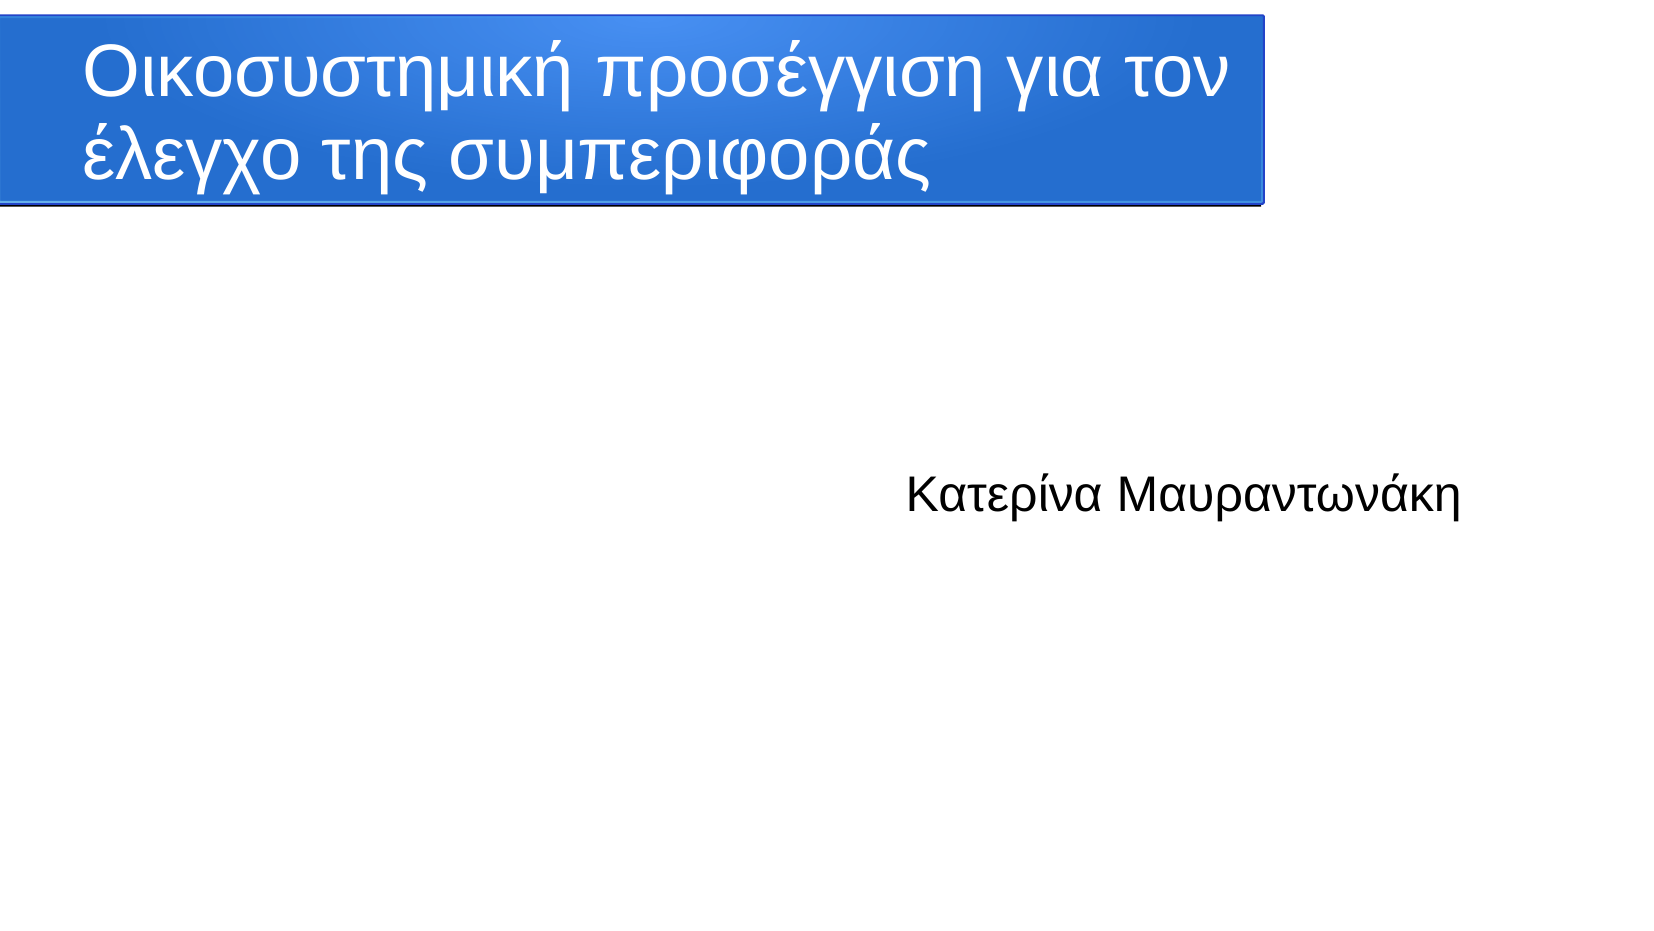

# Οικοσυστημική προσέγγιση για τον έλεγχο της συμπεριφοράς
 Κατερίνα Μαυραντωνάκη